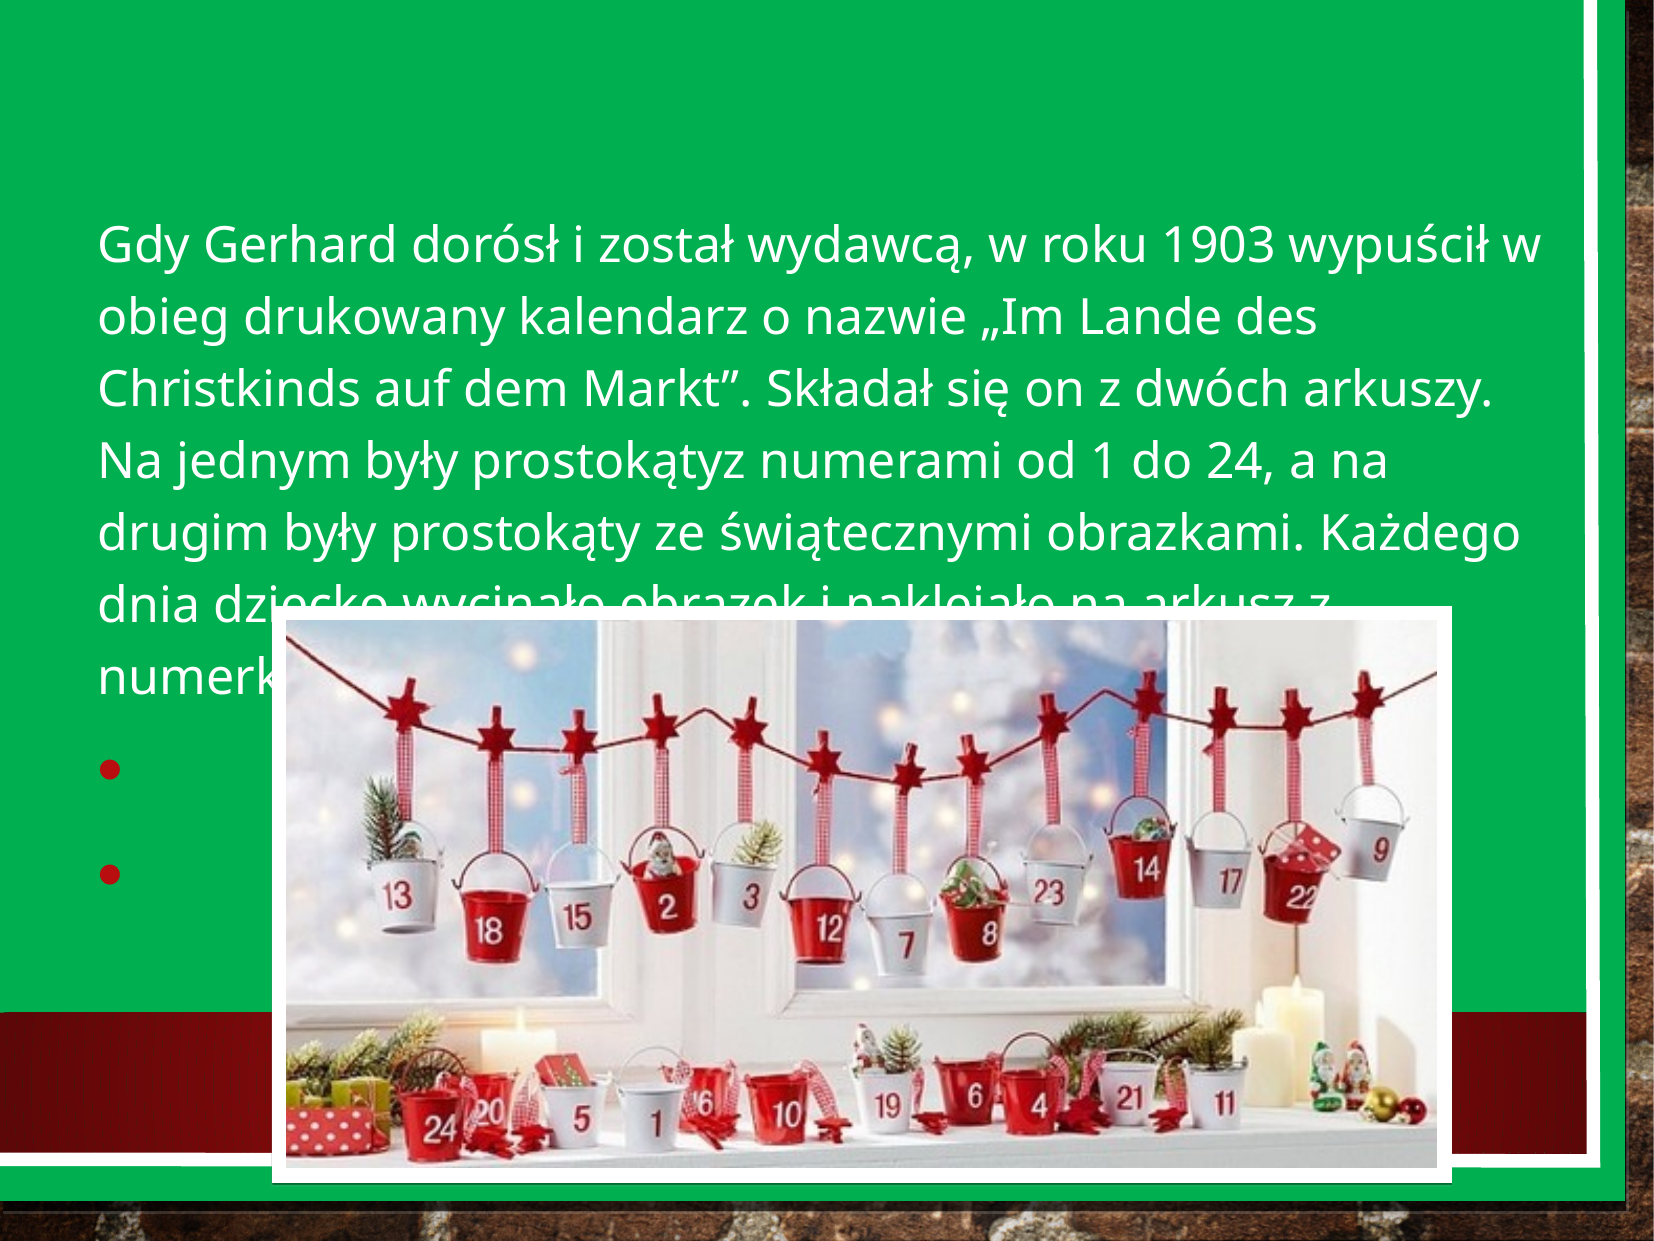

Gdy Gerhard dorósł i został wydawcą, w roku 1903 wypuścił w obieg drukowany kalendarz o nazwie „Im Lande des Christkinds auf dem Markt”. Składał się on z dwóch arkuszy. Na jednym były prostokątyz numerami od 1 do 24, a na drugim były prostokąty ze świątecznymi obrazkami. Każdego dnia dziecko wycinało obrazek i naklejało na arkusz z numerkami.
#